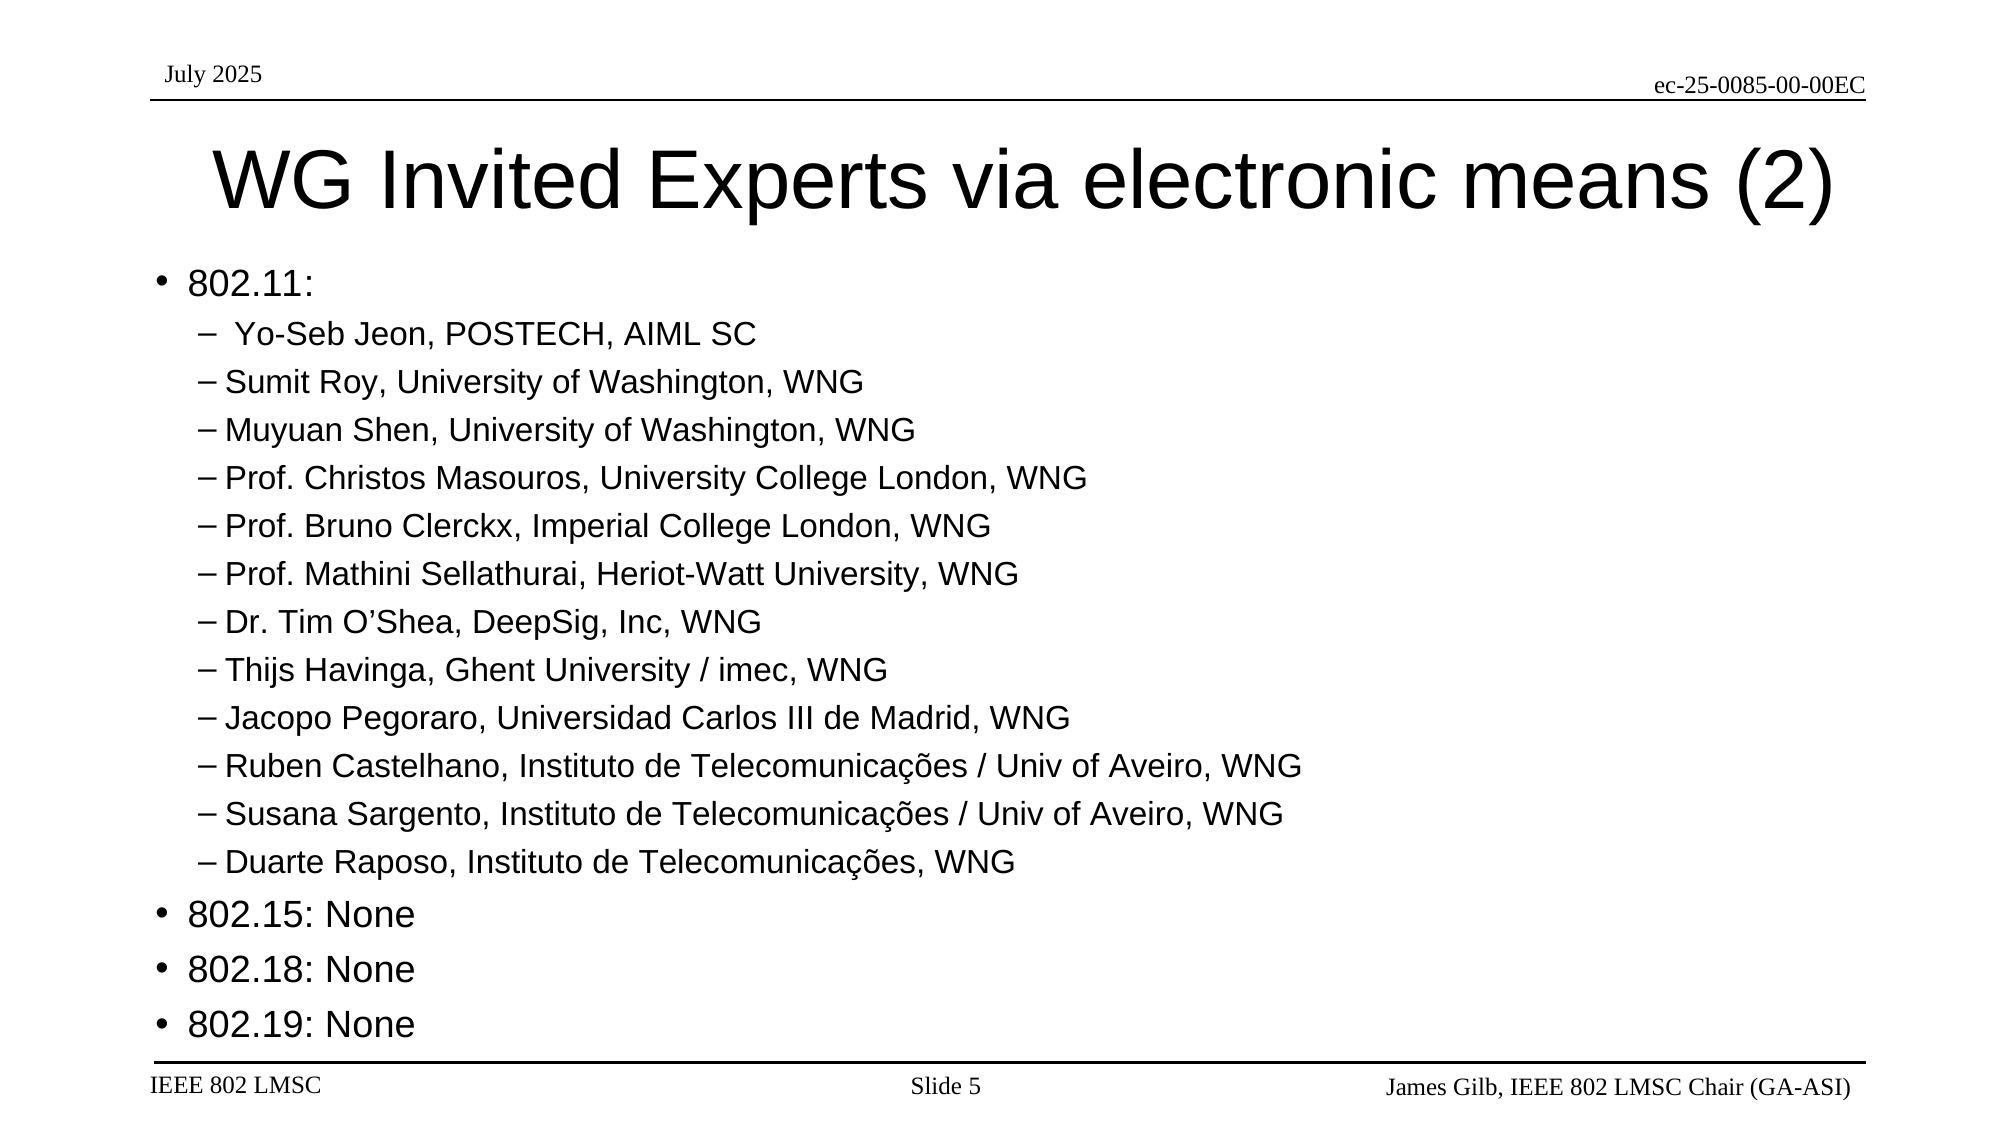

# WG Invited Experts via electronic means (2)
802.11:
 Yo-Seb Jeon, POSTECH, AIML SC
Sumit Roy, University of Washington, WNG
Muyuan Shen, University of Washington, WNG
Prof. Christos Masouros, University College London, WNG
Prof. Bruno Clerckx, Imperial College London, WNG
Prof. Mathini Sellathurai, Heriot-Watt University, WNG
Dr. Tim O’Shea, DeepSig, Inc, WNG
Thijs Havinga, Ghent University / imec, WNG
Jacopo Pegoraro, Universidad Carlos III de Madrid, WNG
Ruben Castelhano, Instituto de Telecomunicações / Univ of Aveiro, WNG
Susana Sargento, Instituto de Telecomunicações / Univ of Aveiro, WNG
Duarte Raposo, Instituto de Telecomunicações, WNG
802.15: None
802.18: None
802.19: None
5